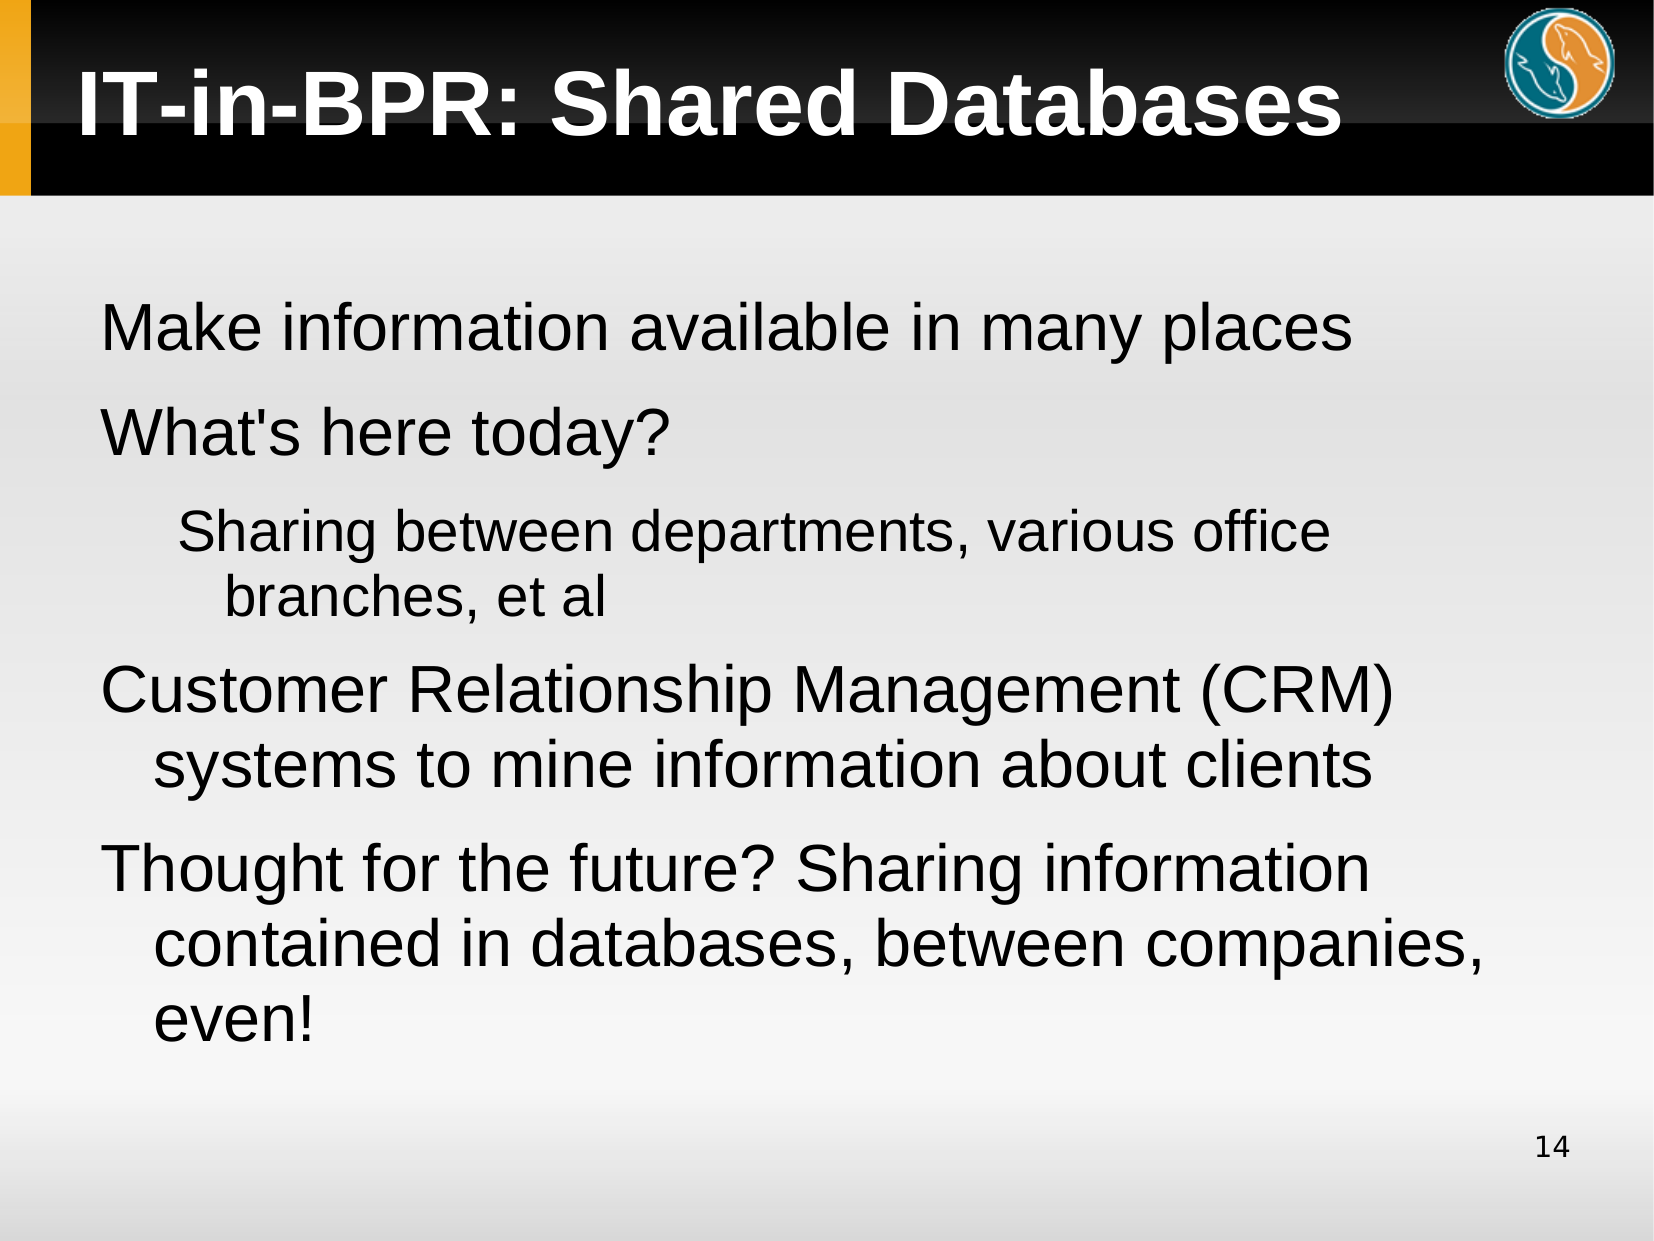

# IT-in-BPR: Shared Databases
Make information available in many places
What's here today?
Sharing between departments, various office branches, et al
Customer Relationship Management (CRM) systems to mine information about clients
Thought for the future? Sharing information contained in databases, between companies, even!
14